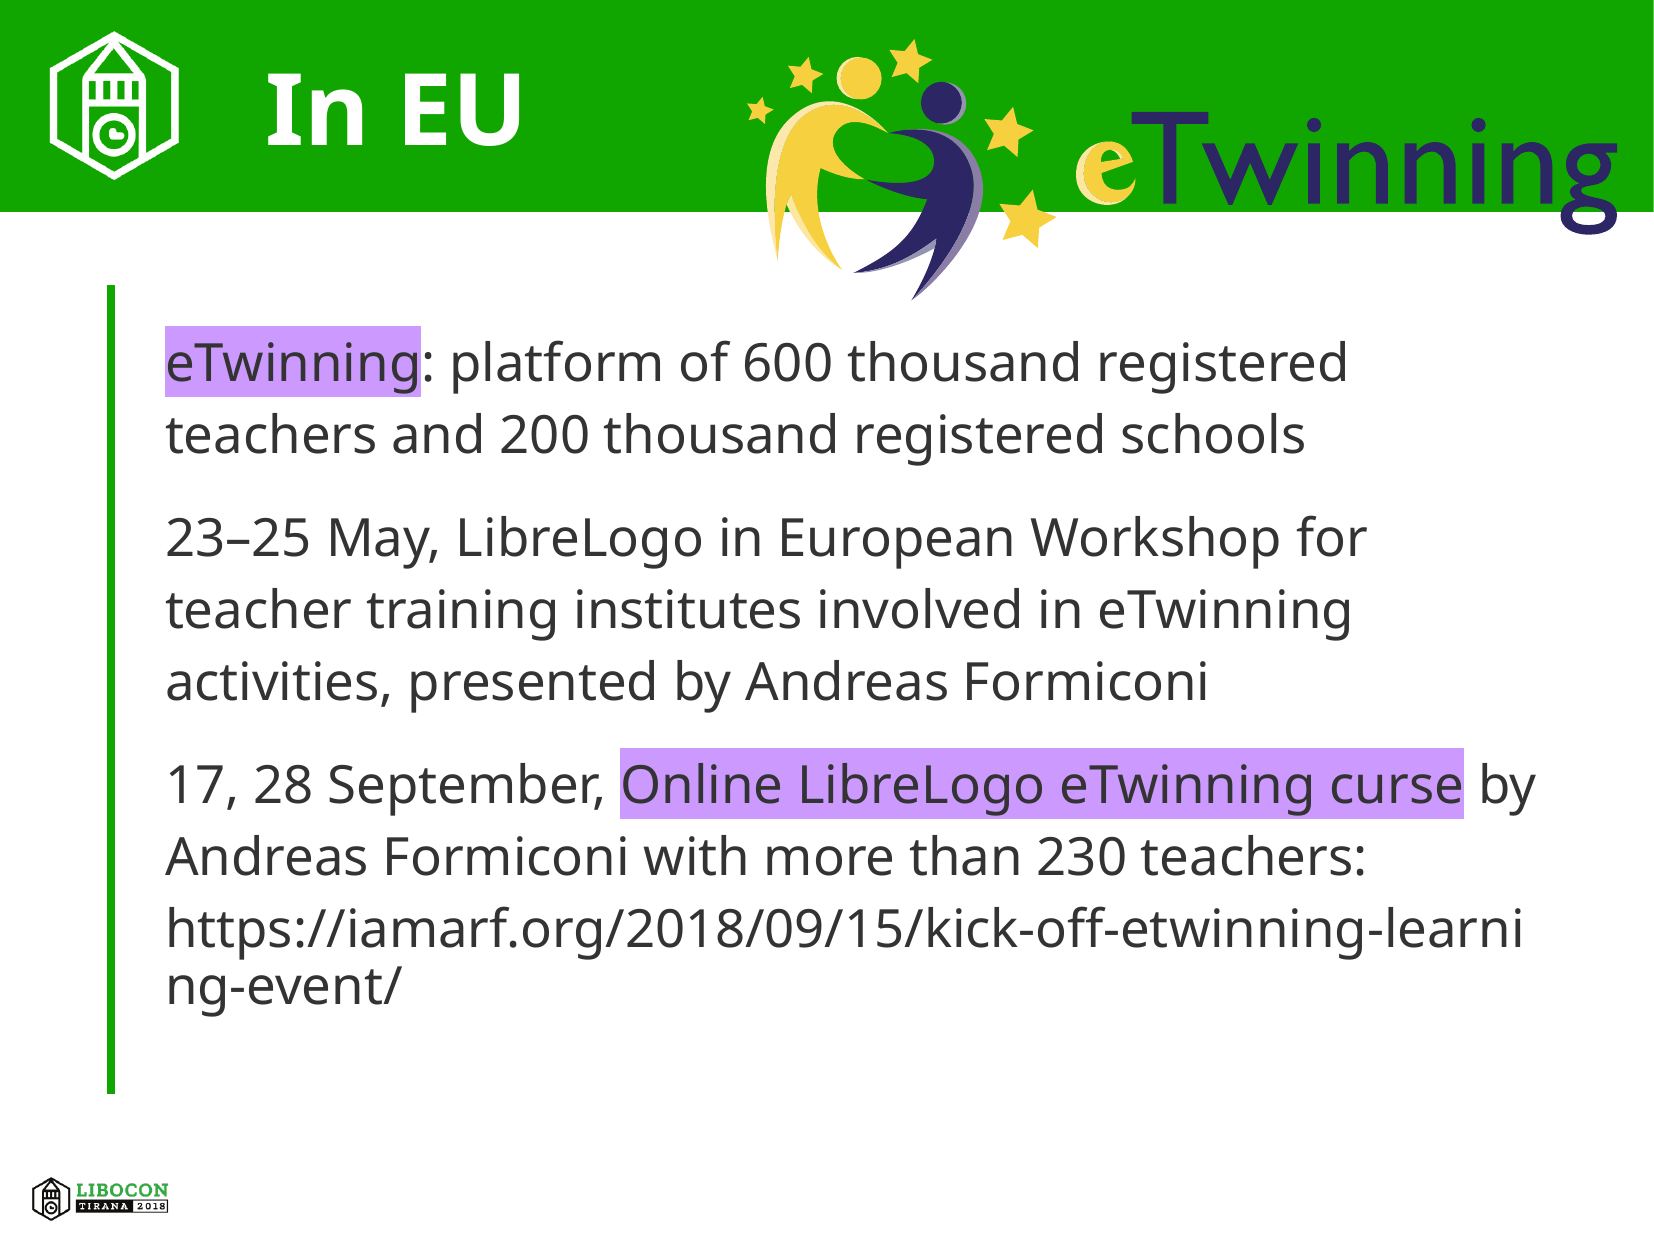

# In EU
eTwinning: platform of 600 thousand registered teachers and 200 thousand registered schools
23–25 May, LibreLogo in European Workshop for teacher training institutes involved in eTwinning activities, presented by Andreas Formiconi
17, 28 September, Online LibreLogo eTwinning curse by Andreas Formiconi with more than 230 teachers: https://iamarf.org/2018/09/15/kick-off-etwinning-learning-event/